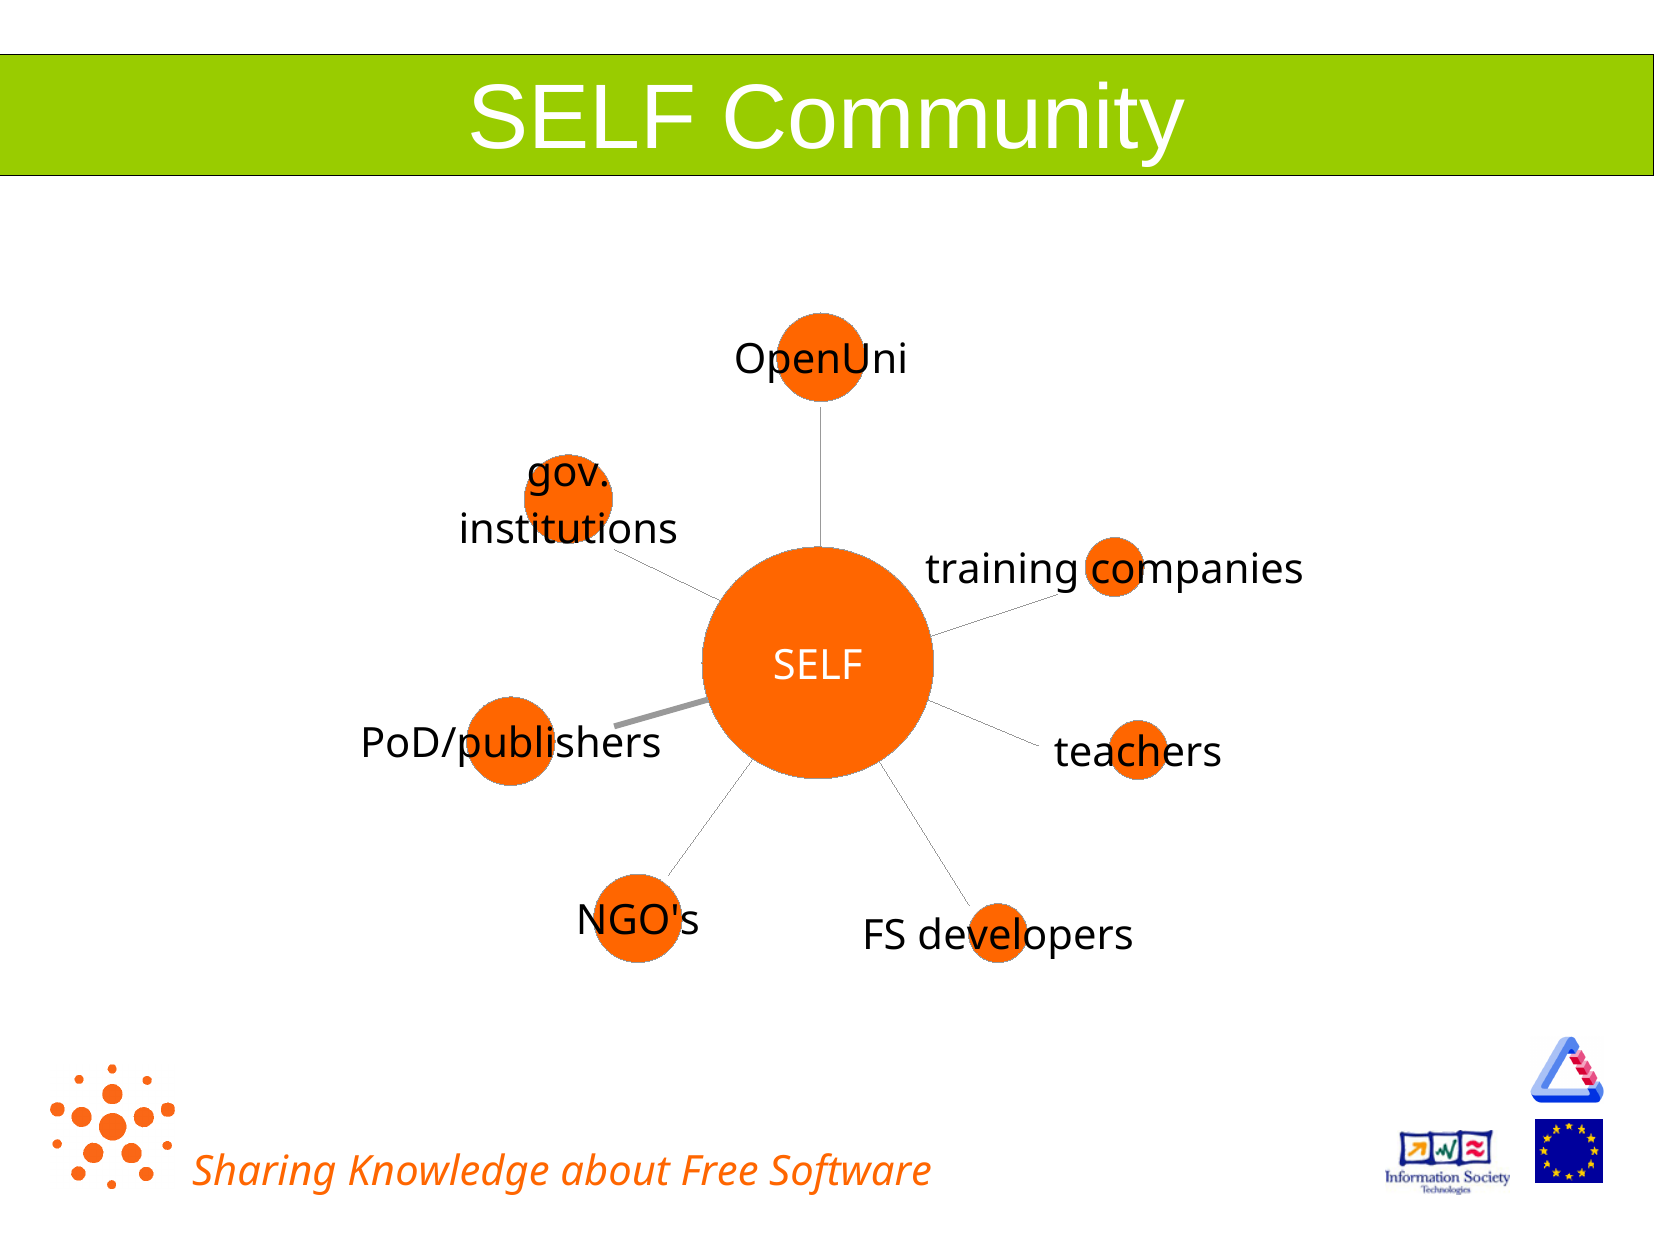

# SELF Community
OpenUni
gov.
institutions
training companies
SELF
PoD/publishers
teachers
NGO's
FS developers